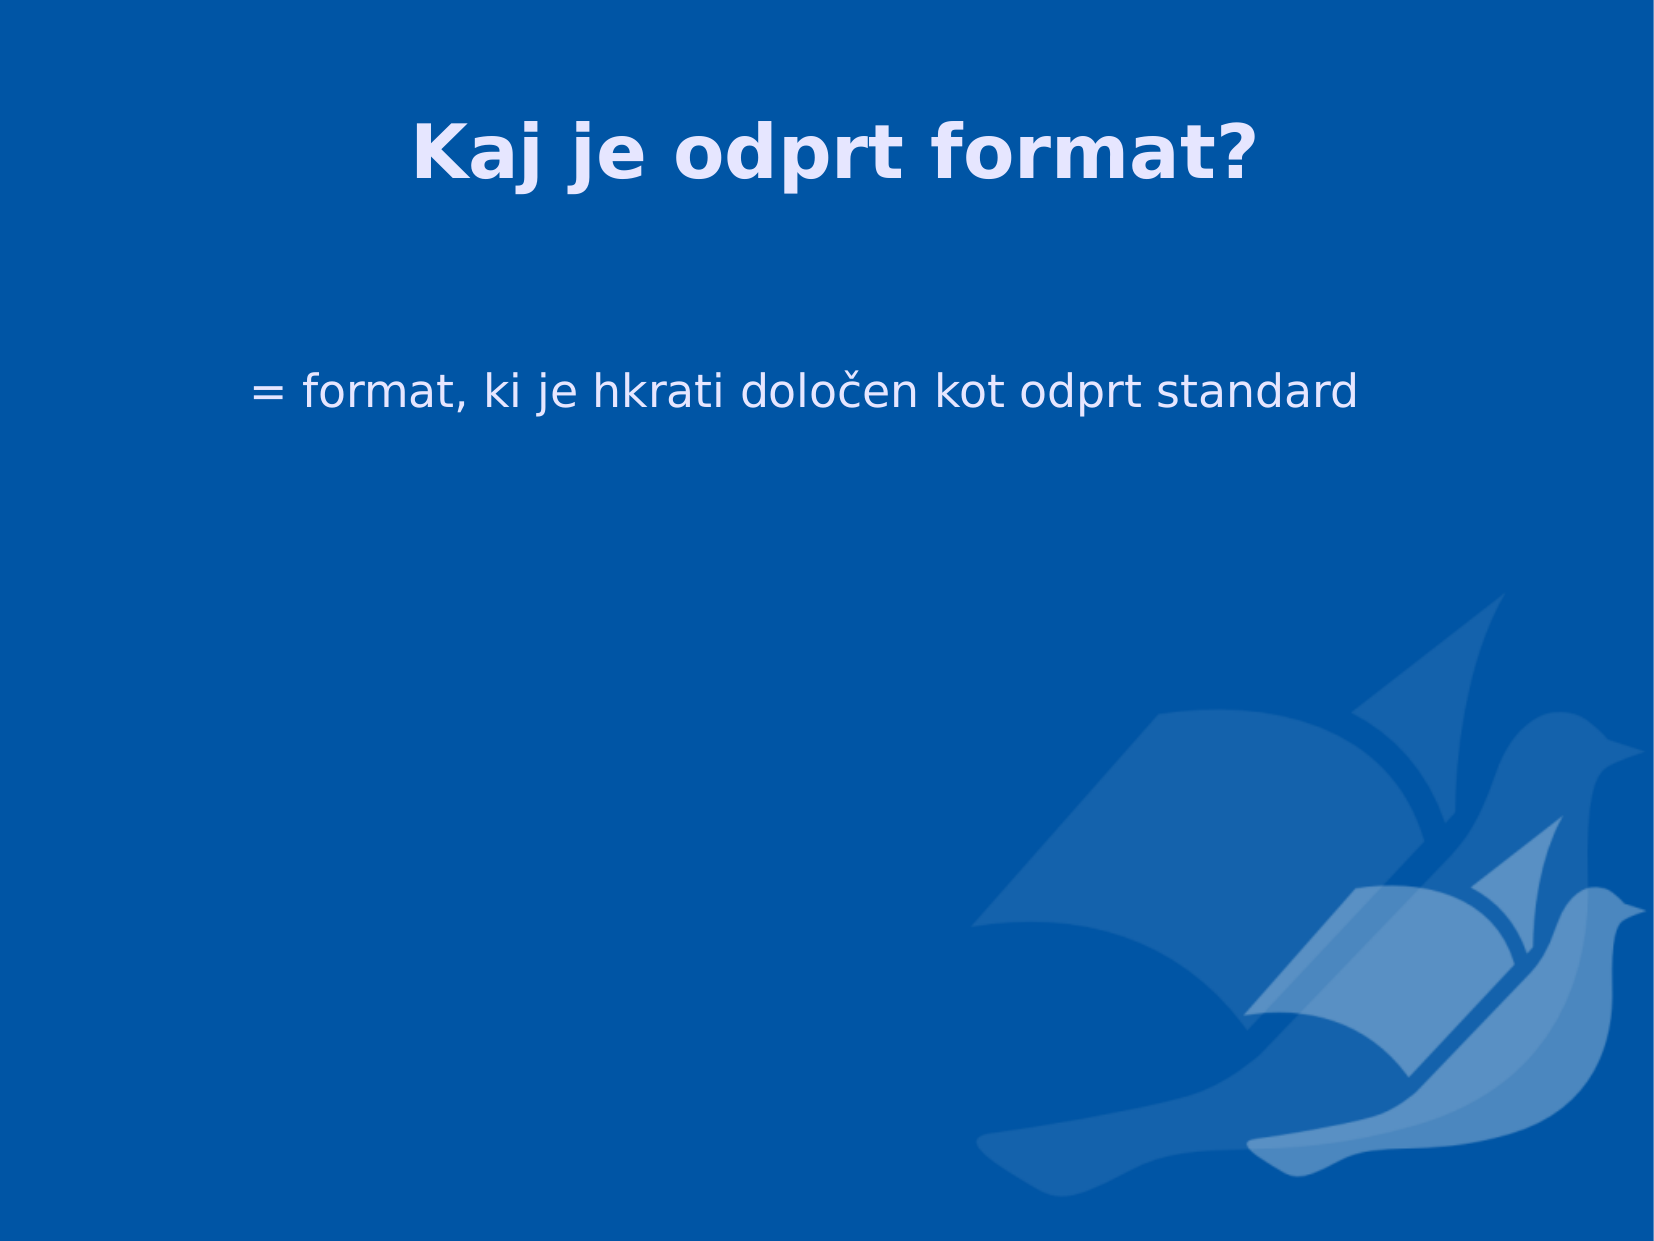

# Kaj je odprt format?
= format, ki je hkrati določen kot odprt standard